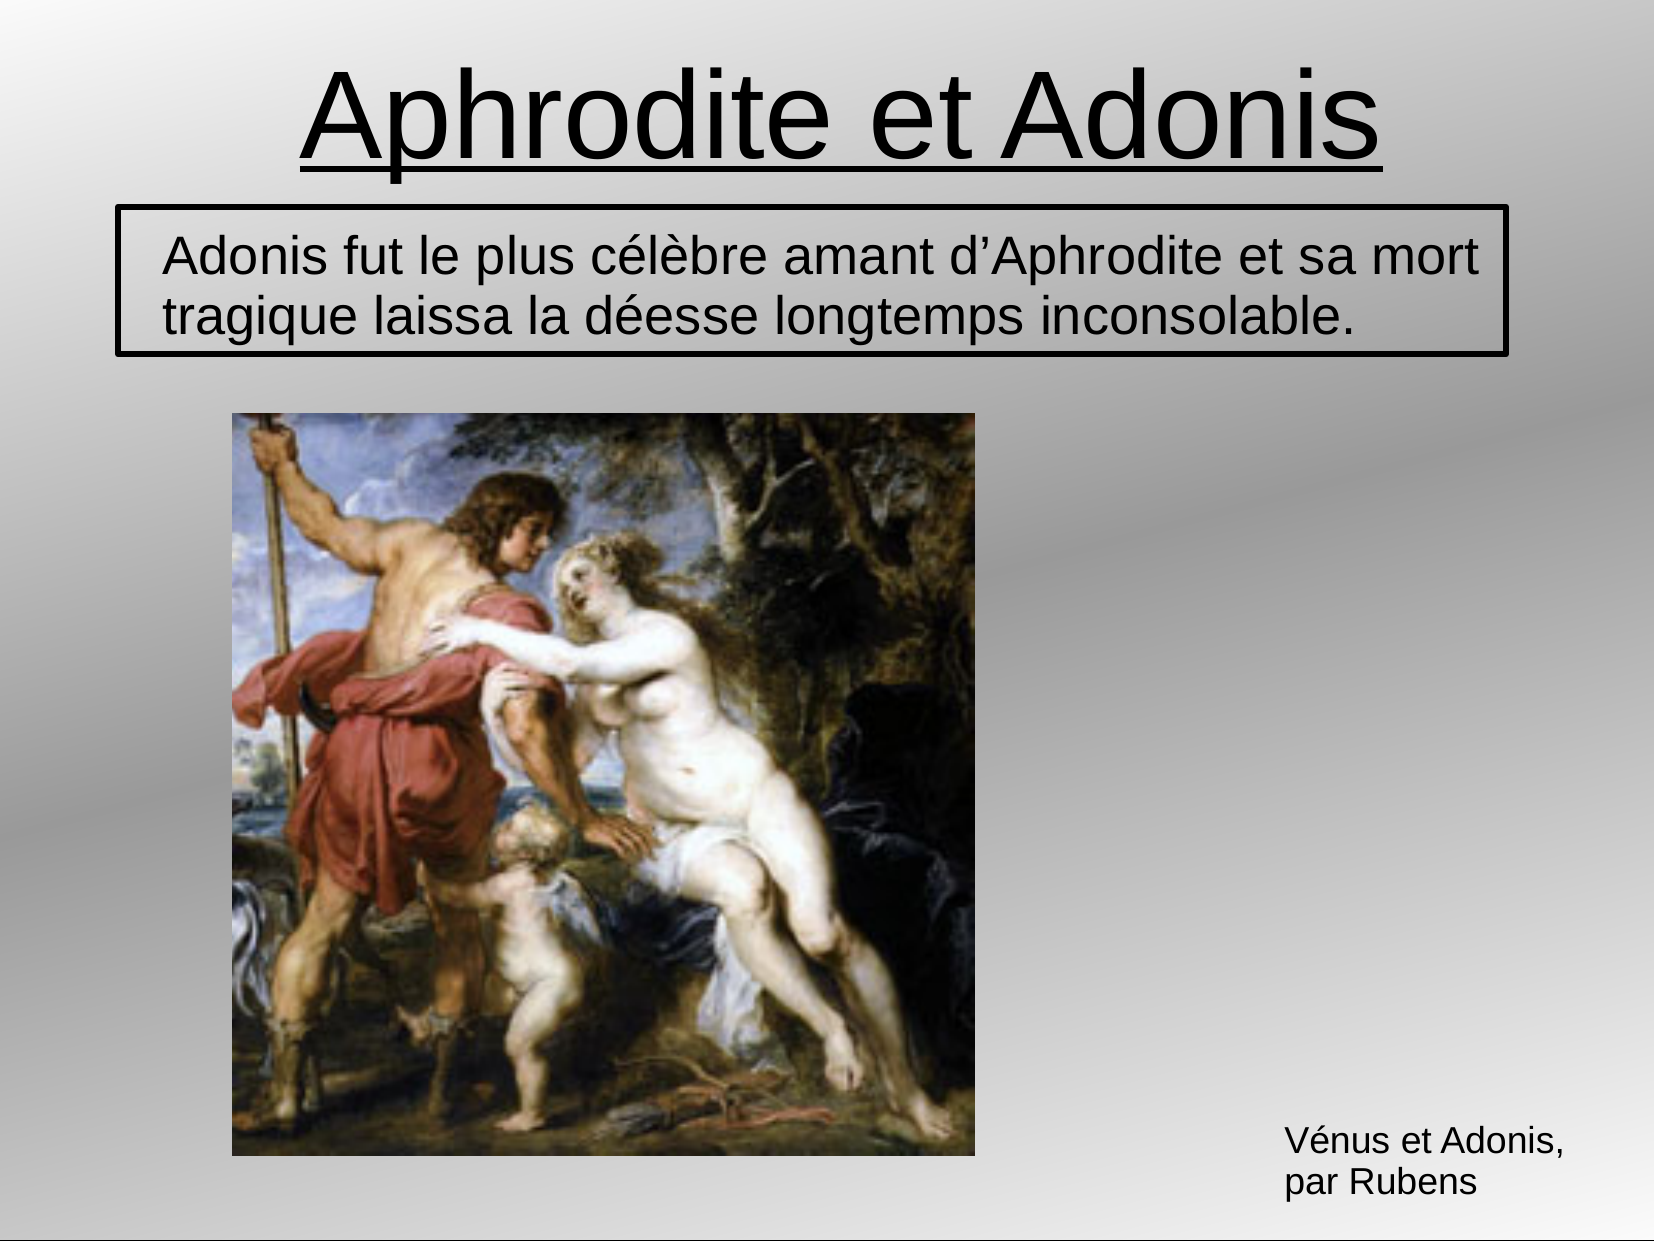

Aphrodite et Adonis
Adonis fut le plus célèbre amant d’Aphrodite et sa mort tragique laissa la déesse longtemps inconsolable.
Vénus et Adonis, par Rubens